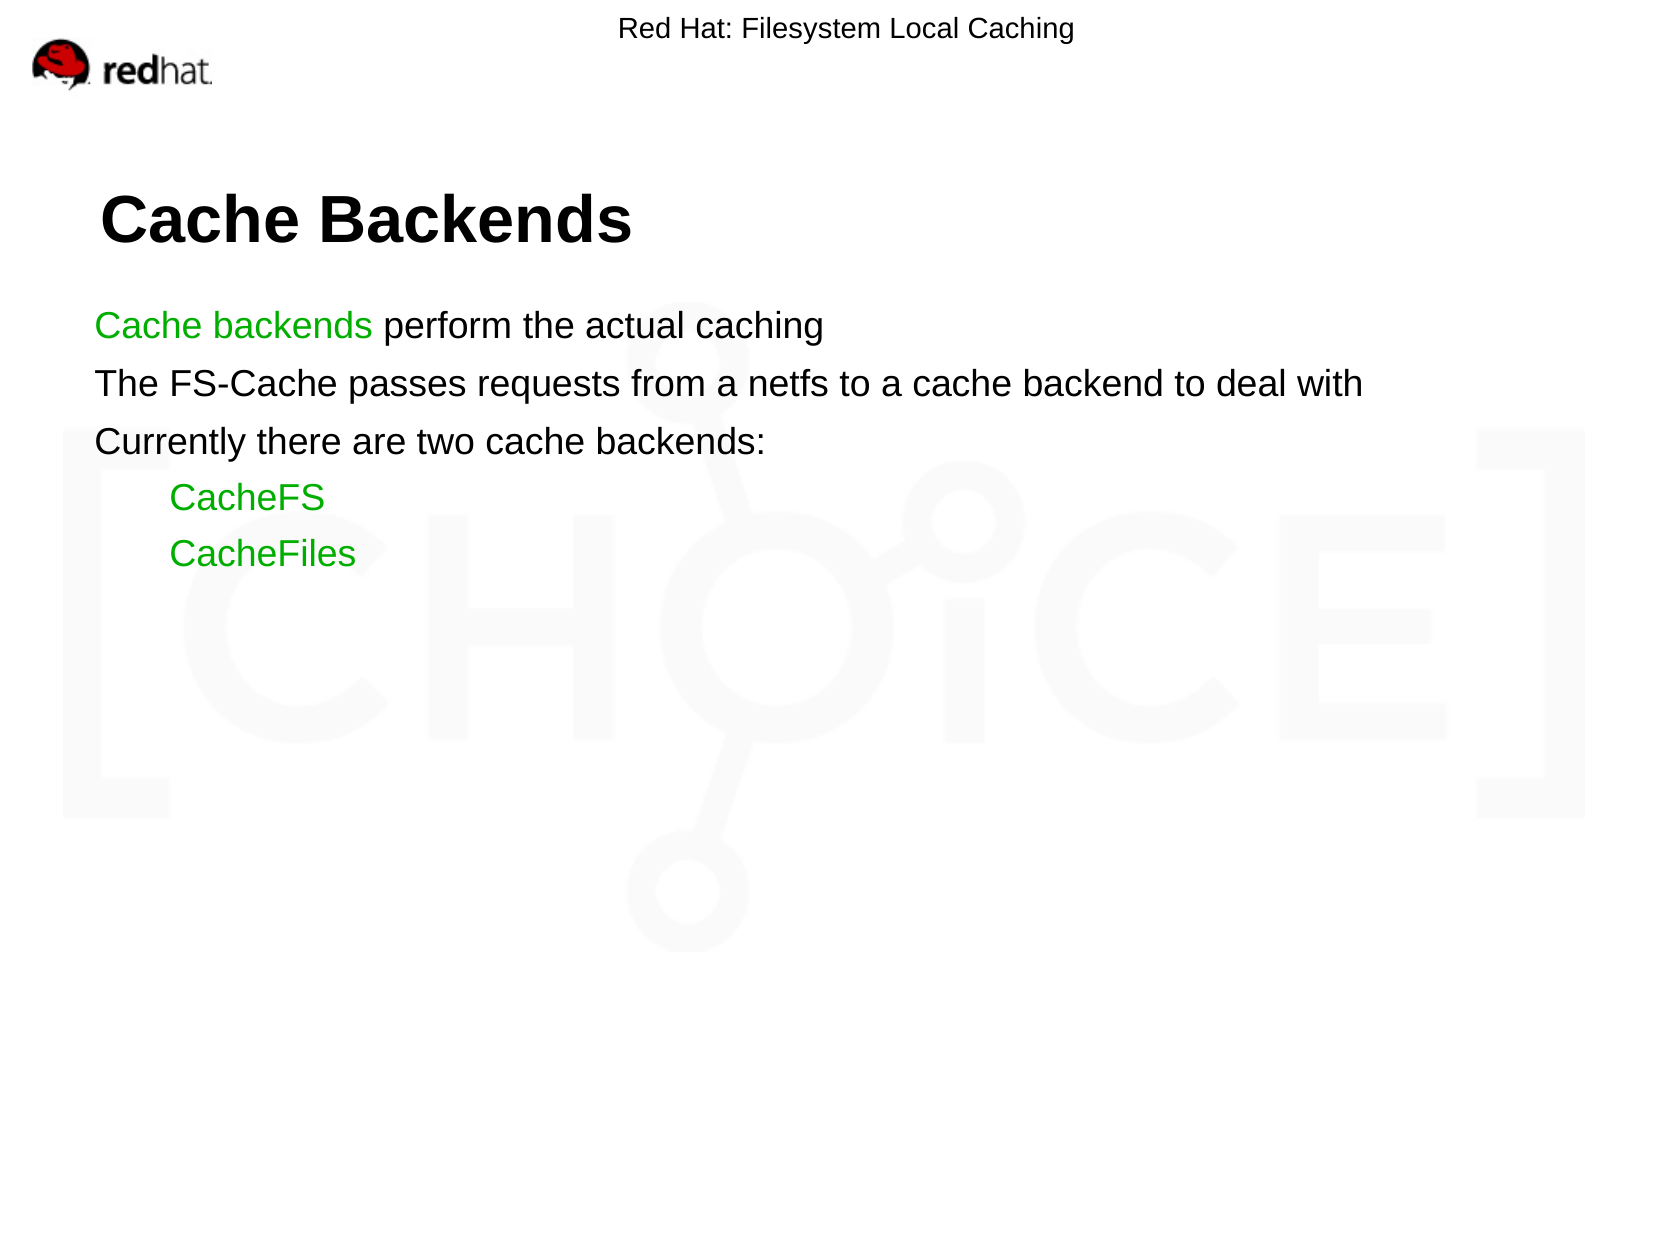

# Cache Backends
Cache backends perform the actual caching
The FS-Cache passes requests from a netfs to a cache backend to deal with
Currently there are two cache backends:
CacheFS
CacheFiles